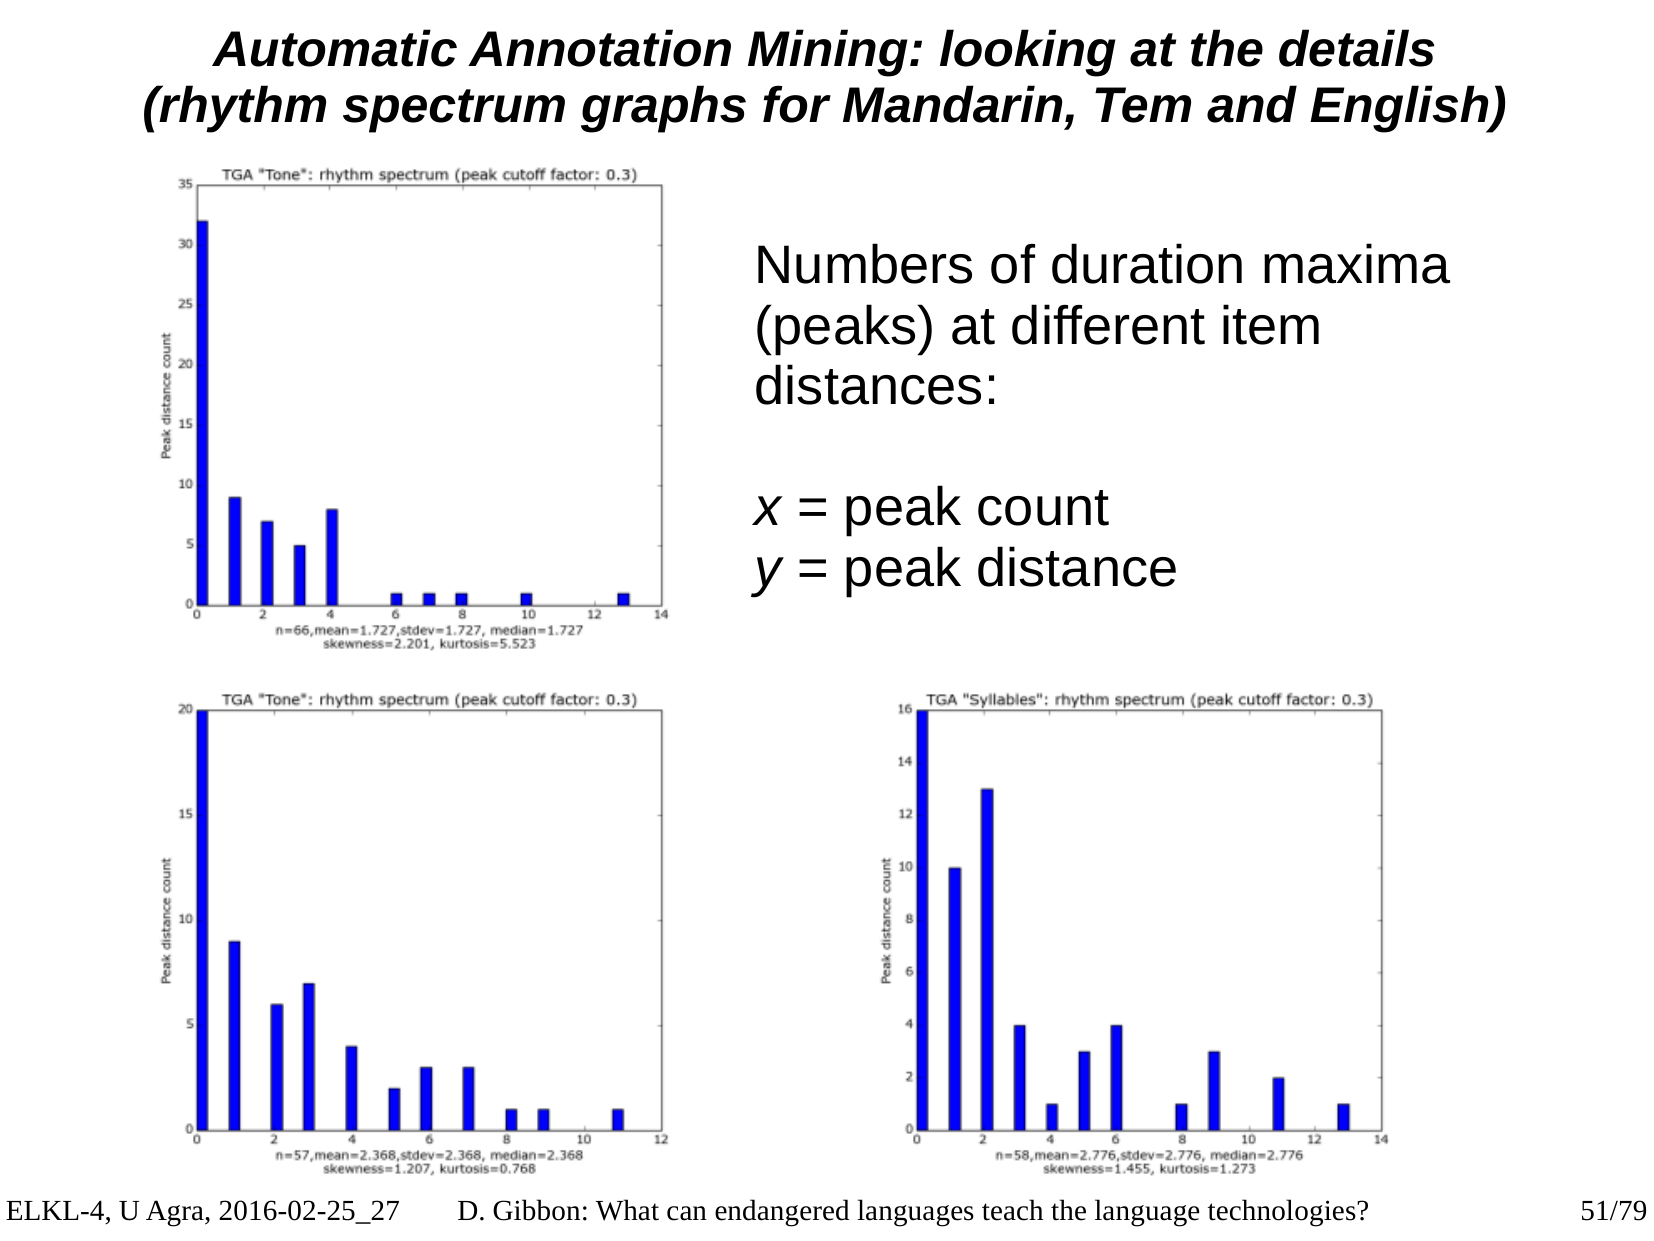

# Automatic Annotation Mining: looking at the details (rhythm spectrum graphs for Mandarin, Tem and English)
Numbers of duration maxima (peaks) at different item distances:
x = peak count
y = peak distance
ELKL-4, U Agra, 2016-02-25_27
D. Gibbon: What can endangered languages teach the language technologies?
51